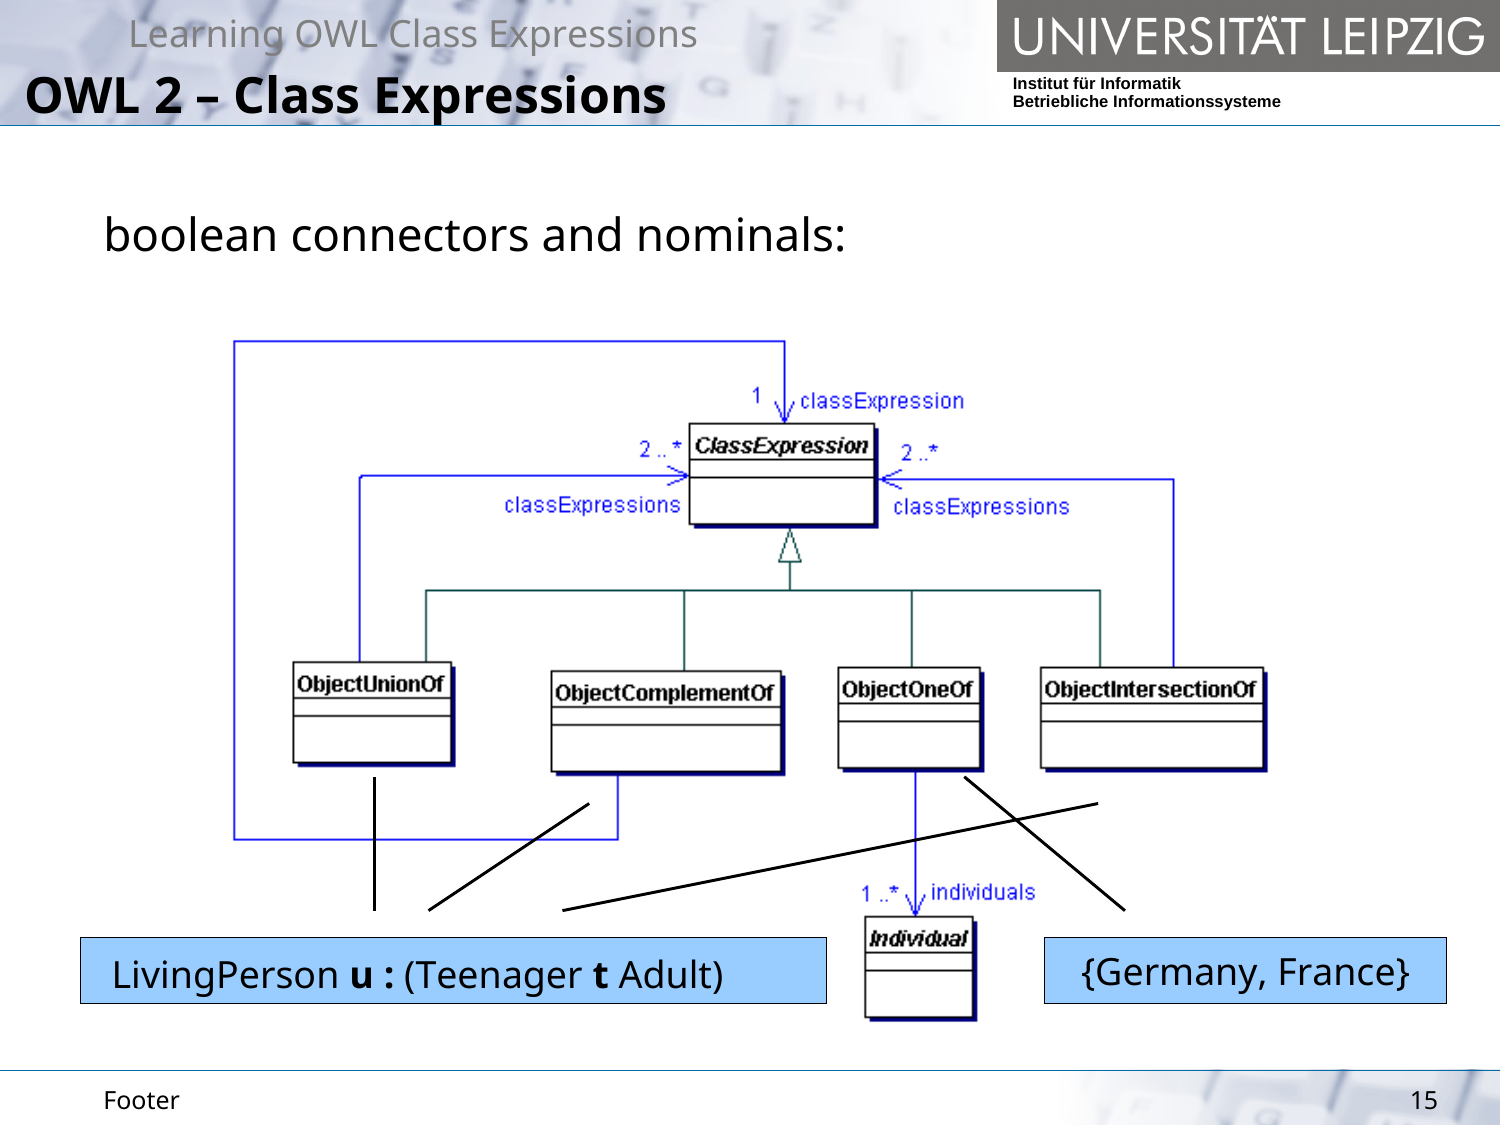

# OWL 2 – Class Expressions
boolean connectors and nominals:
{Germany, France}
LivingPerson u : (Teenager t Adult)
Footer
15